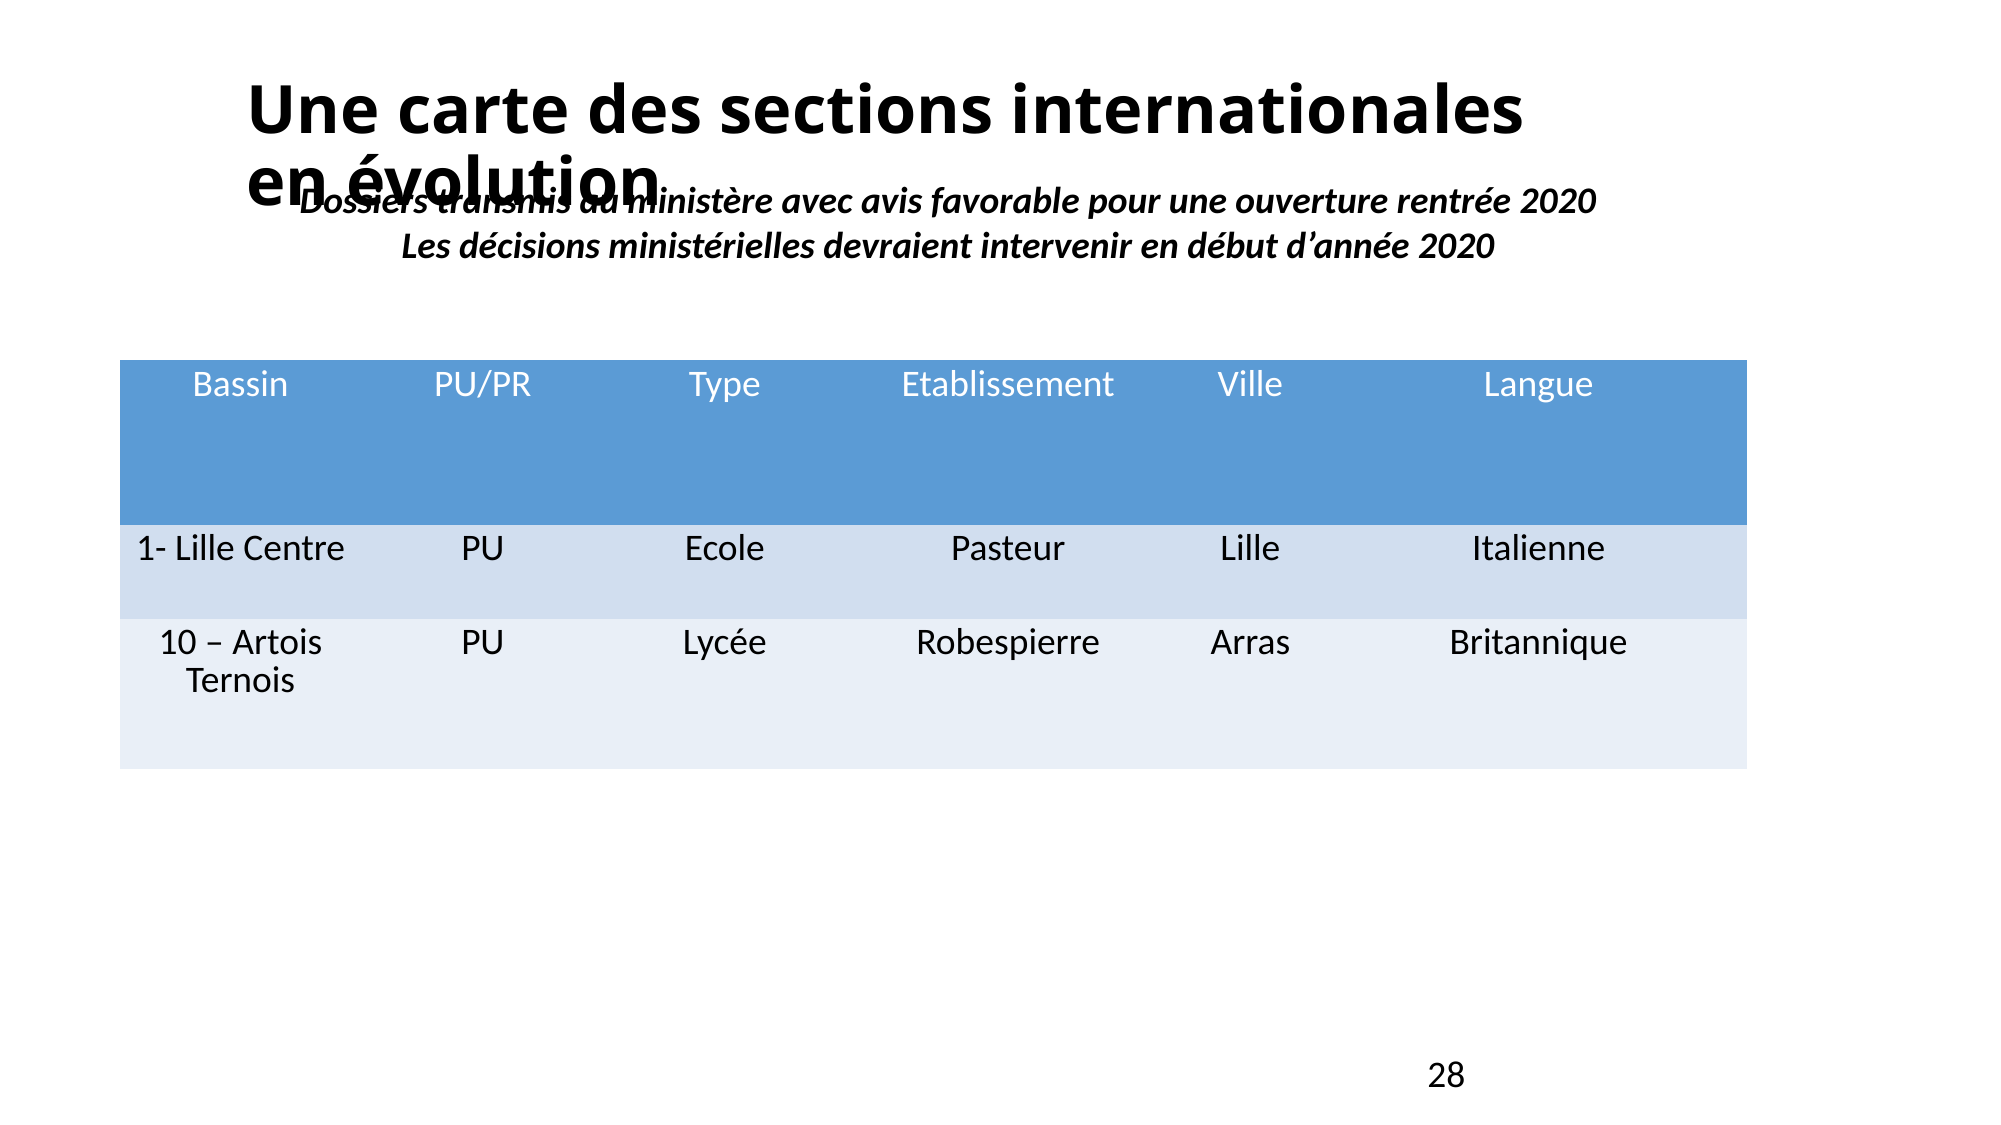

# Une carte des sections internationales en évolution
Dossiers transmis au ministère avec avis favorable pour une ouverture rentrée 2020
Les décisions ministérielles devraient intervenir en début d’année 2020
| Bassin | PU/PR | Type | Etablissement | Ville | Langue |
| --- | --- | --- | --- | --- | --- |
| 1- Lille Centre | PU | Ecole | Pasteur | Lille | Italienne |
| 10 – Artois Ternois | PU | Lycée | Robespierre | Arras | Britannique |